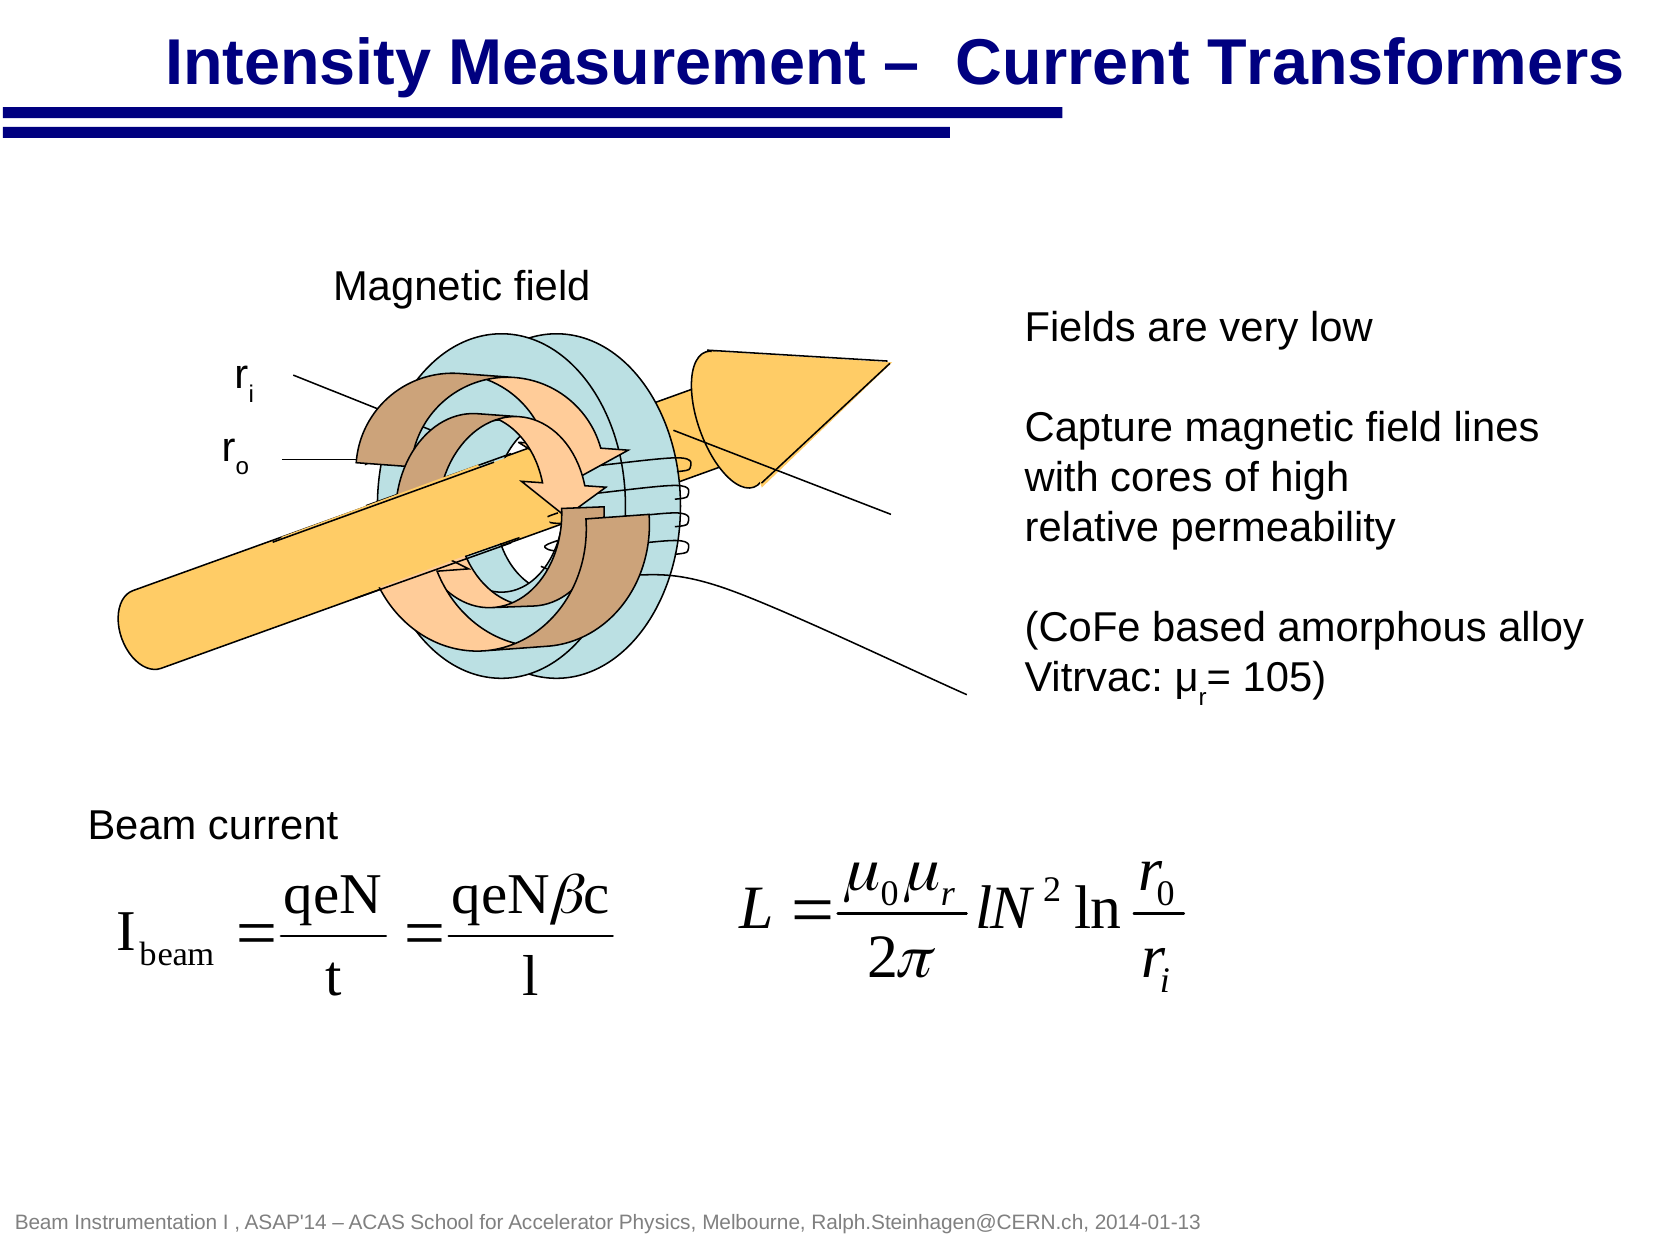

# Intensity Measurement – Current Transformers
Magnetic field
Fields are very low
Capture magnetic field lines with cores of high
relative permeability
(CoFe based amorphous alloy Vitrvac: μr= 105)
ri
ro
Beam current